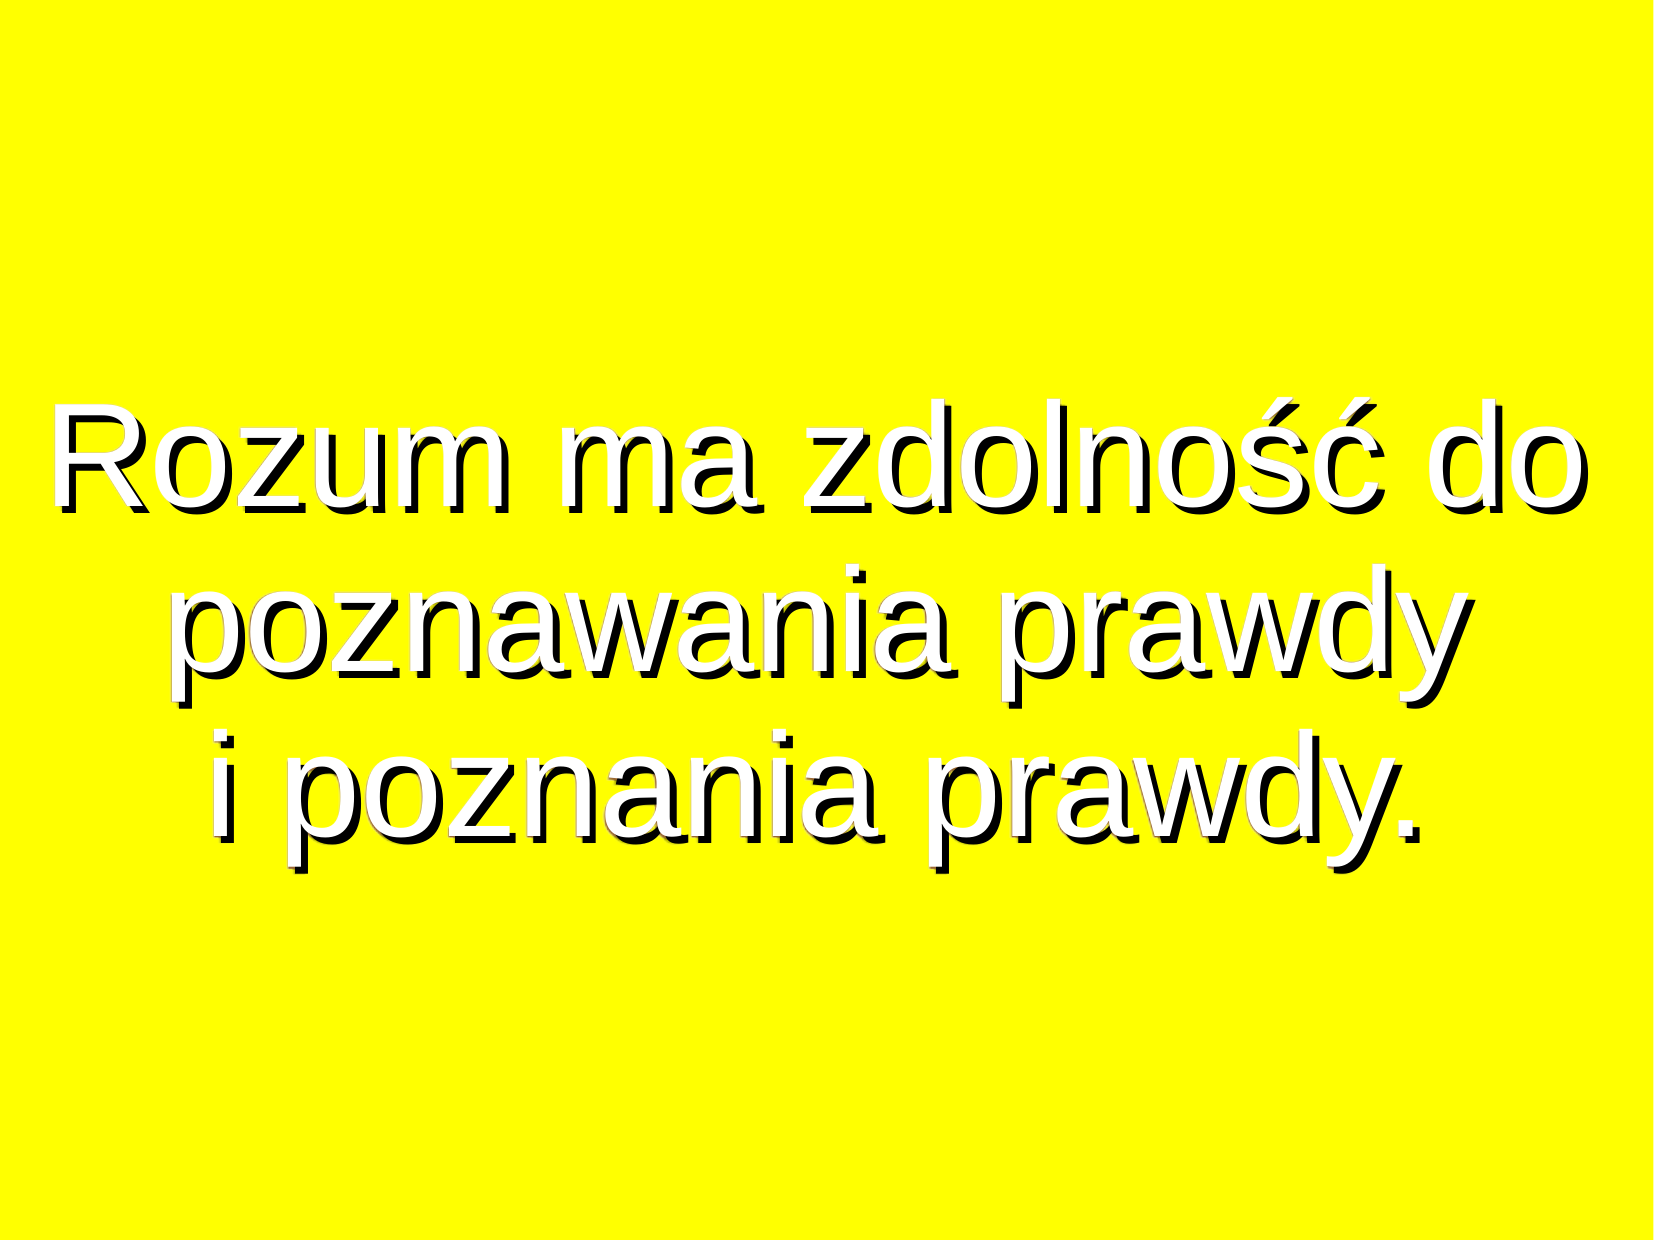

# Rozum ma zdolność do
poznawania prawdy
i poznania prawdy.